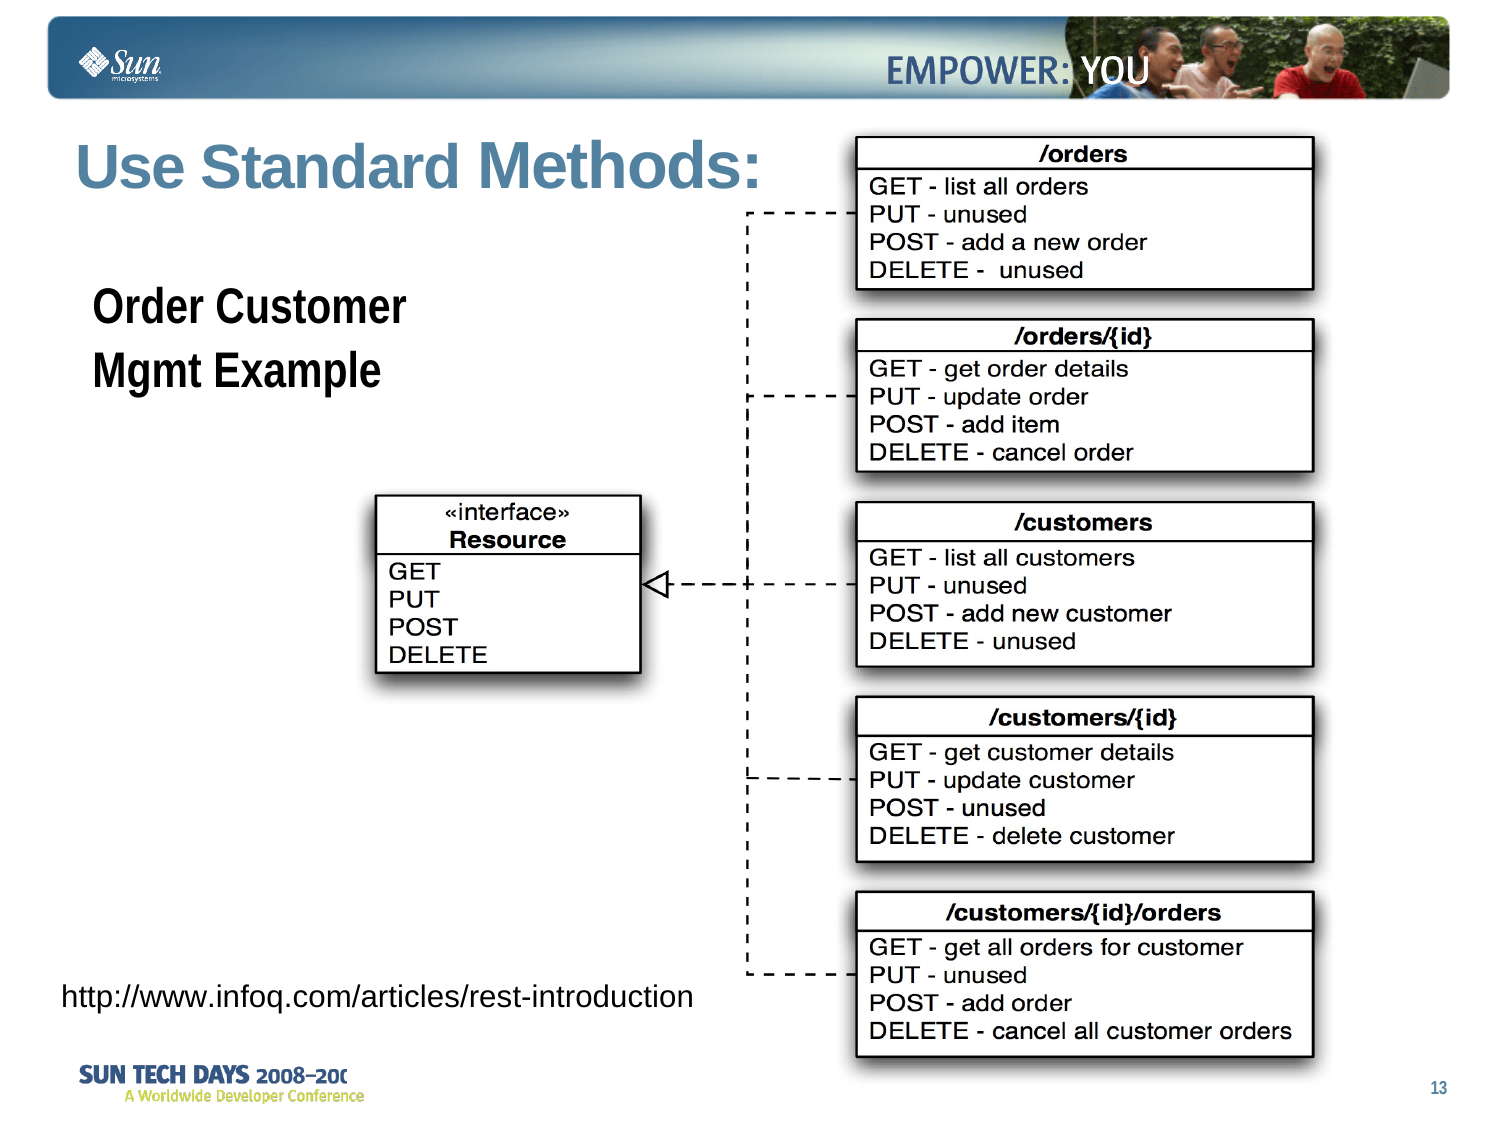

# Use Standard Methods:
Order Customer
Mgmt Example
http://www.infoq.com/articles/rest-introduction